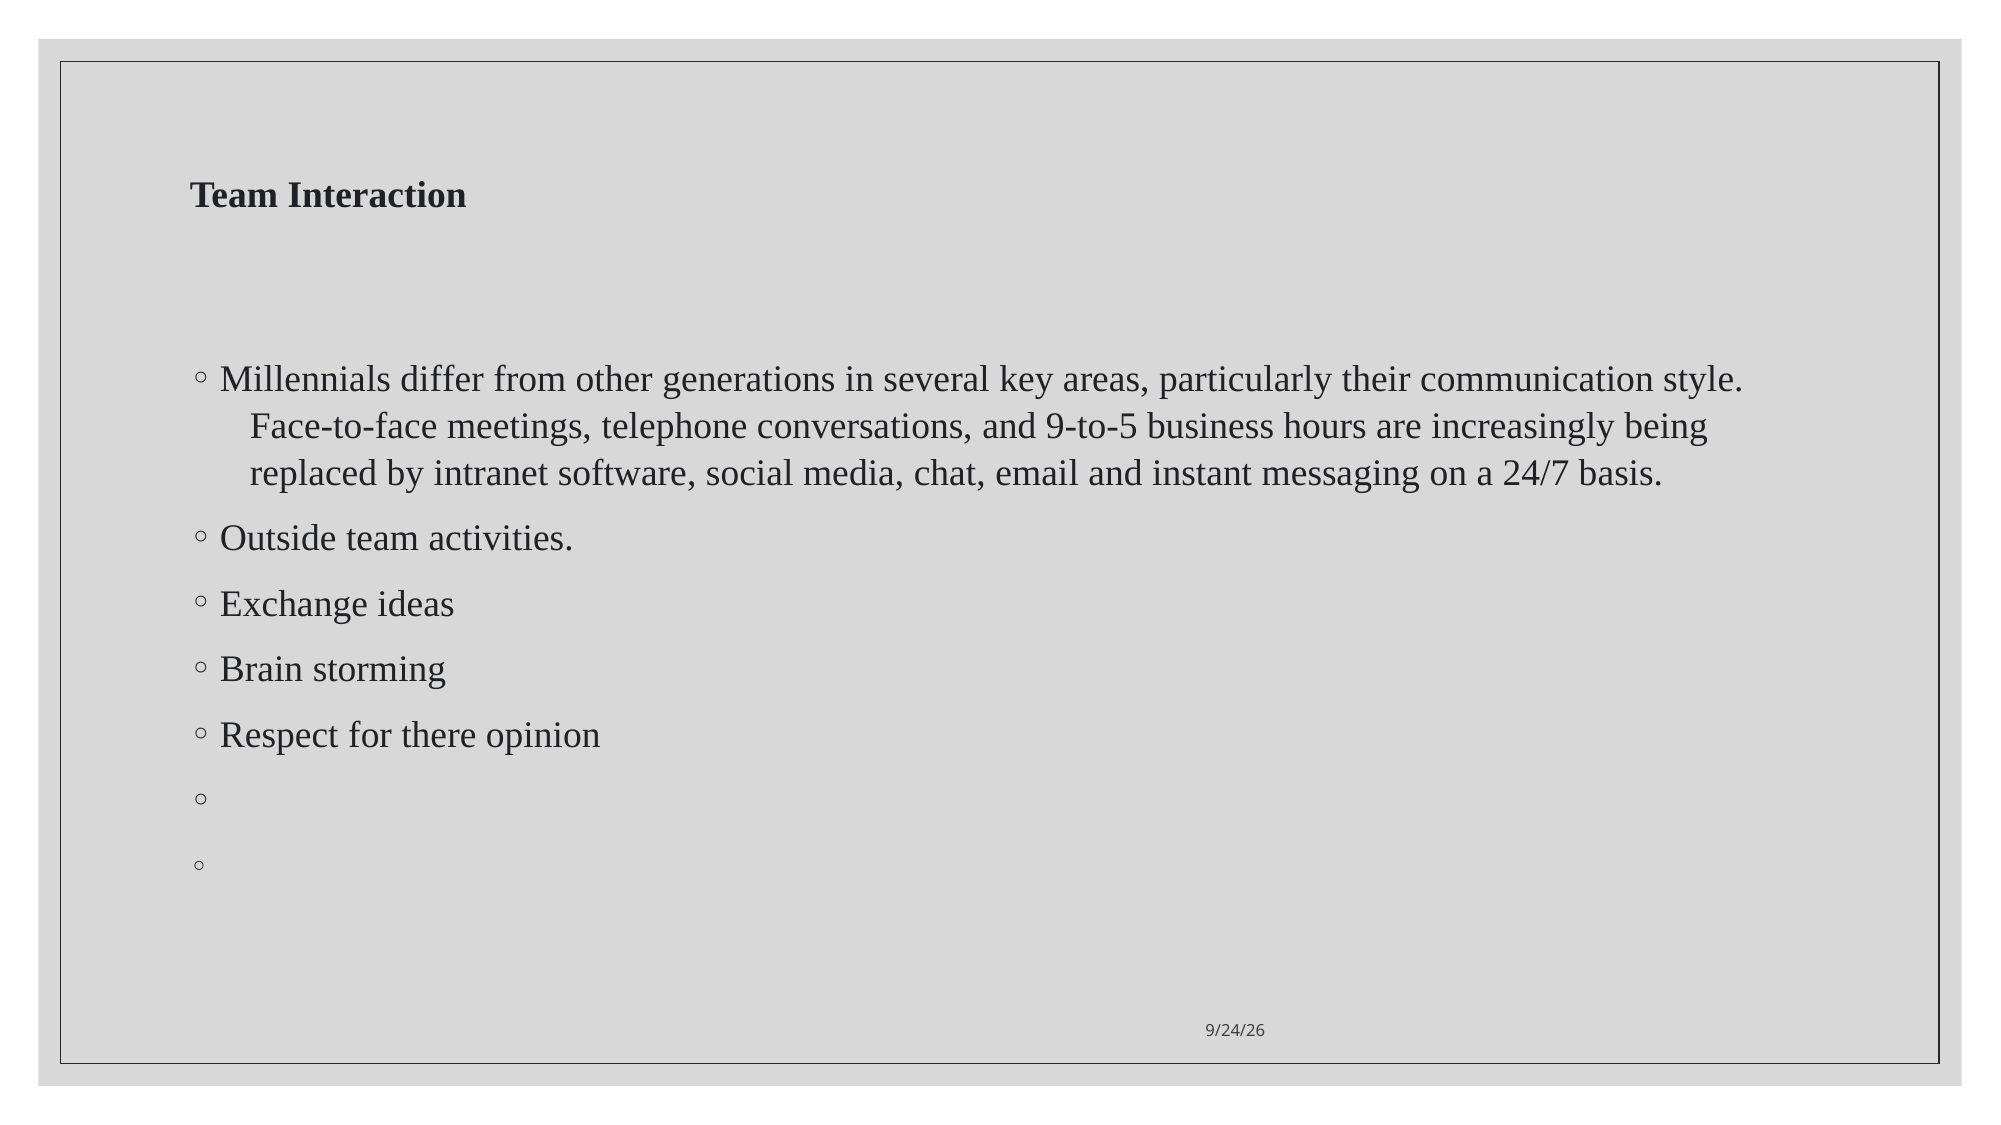

# Team Interaction
Millennials differ from other generations in several key areas, particularly their communication style. Face-to-face meetings, telephone conversations, and 9-to-5 business hours are increasingly being replaced by intranet software, social media, chat, email and instant messaging on a 24/7 basis.
Outside team activities.
Exchange ideas
Brain storming
Respect for there opinion